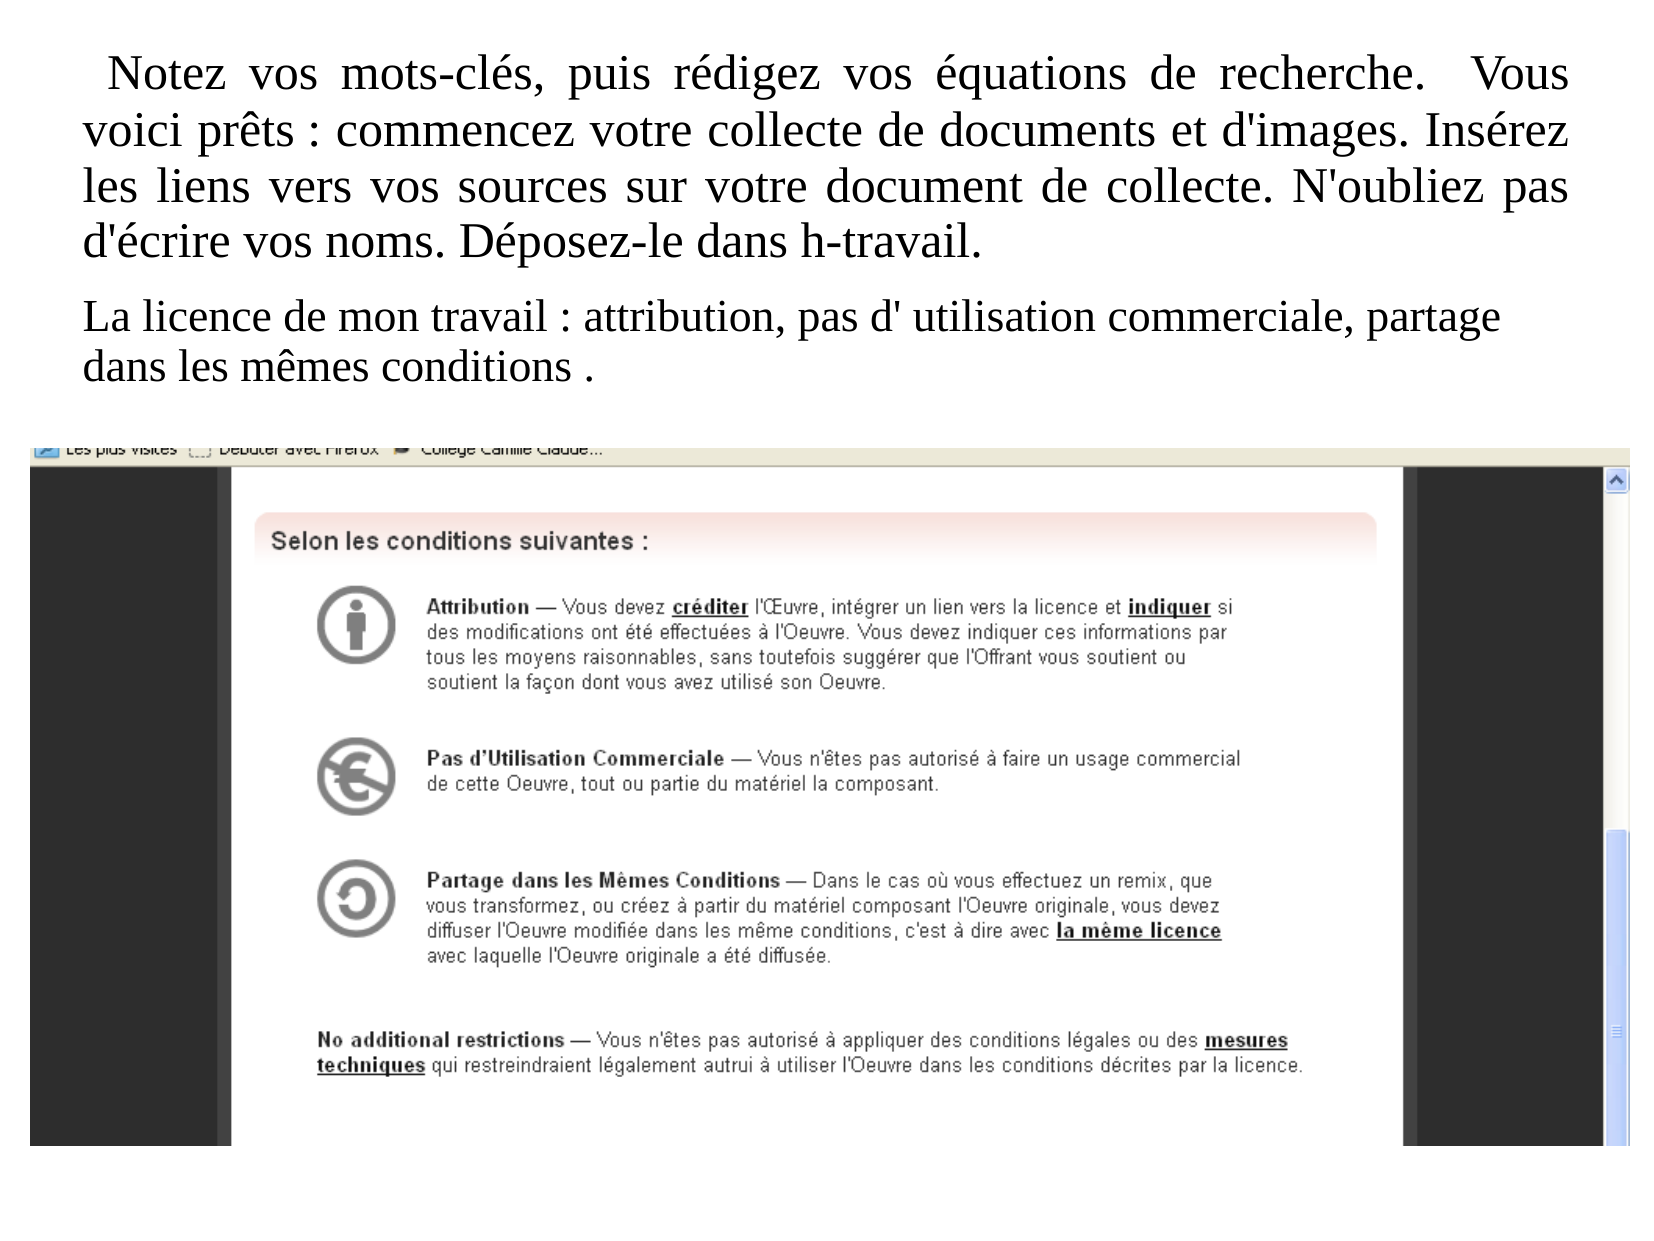

# Notez vos mots-clés, puis rédigez vos équations de recherche. Vous voici prêts : commencez votre collecte de documents et d'images. Insérez les liens vers vos sources sur votre document de collecte. N'oubliez pas d'écrire vos noms. Déposez-le dans h-travail.
La licence de mon travail : attribution, pas d' utilisation commerciale, partage dans les mêmes conditions .